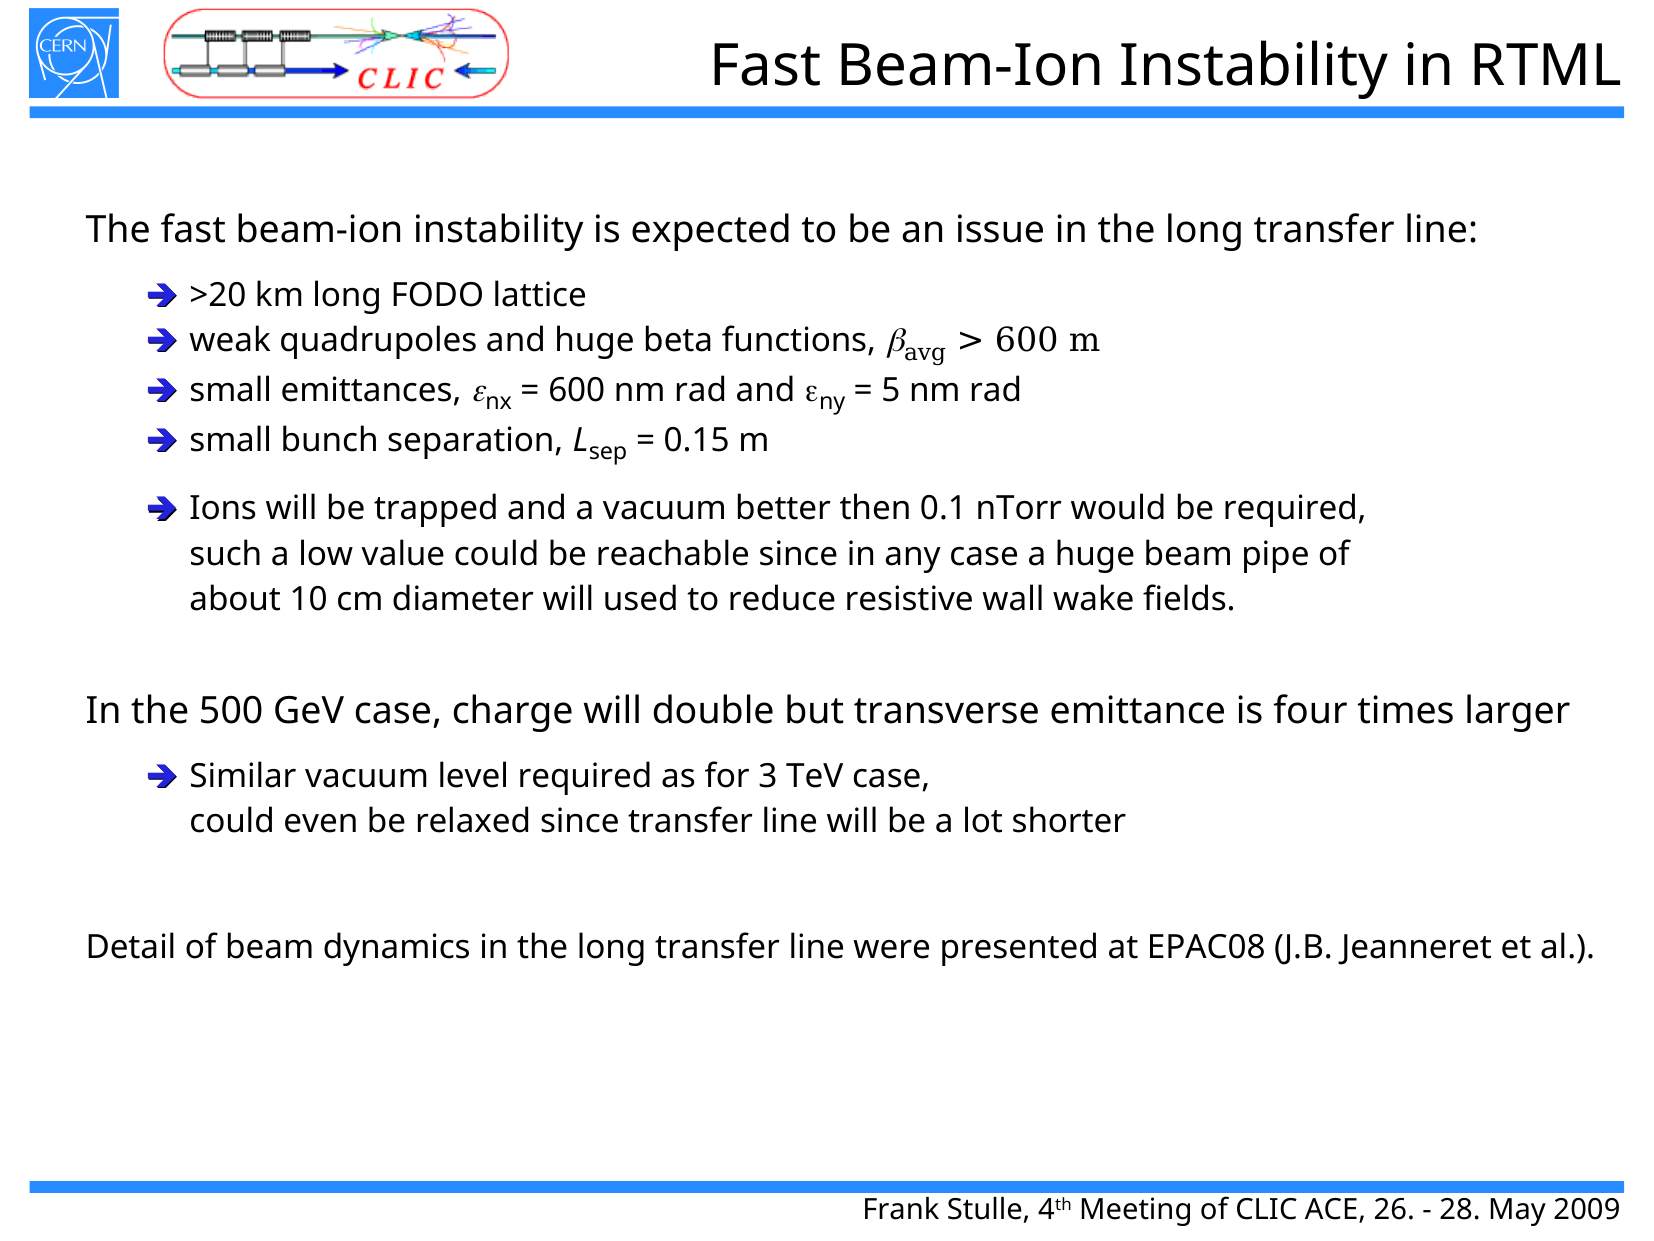

# Fast Beam-Ion Instability in RTML
The fast beam-ion instability is expected to be an issue in the long transfer line:
		>20 km long FODO lattice
		weak quadrupoles and huge beta functions, bavg > 600 m
		small emittances, enx = 600 nm rad and eny = 5 nm rad
		small bunch separation, Lsep = 0.15 m
		Ions will be trapped and a vacuum better then 0.1 nTorr would be required,
		such a low value could be reachable since in any case a huge beam pipe of
		about 10 cm diameter will used to reduce resistive wall wake fields.
In the 500 GeV case, charge will double but transverse emittance is four times larger
		Similar vacuum level required as for 3 TeV case,
		could even be relaxed since transfer line will be a lot shorter
Detail of beam dynamics in the long transfer line were presented at EPAC08 (J.B. Jeanneret et al.).